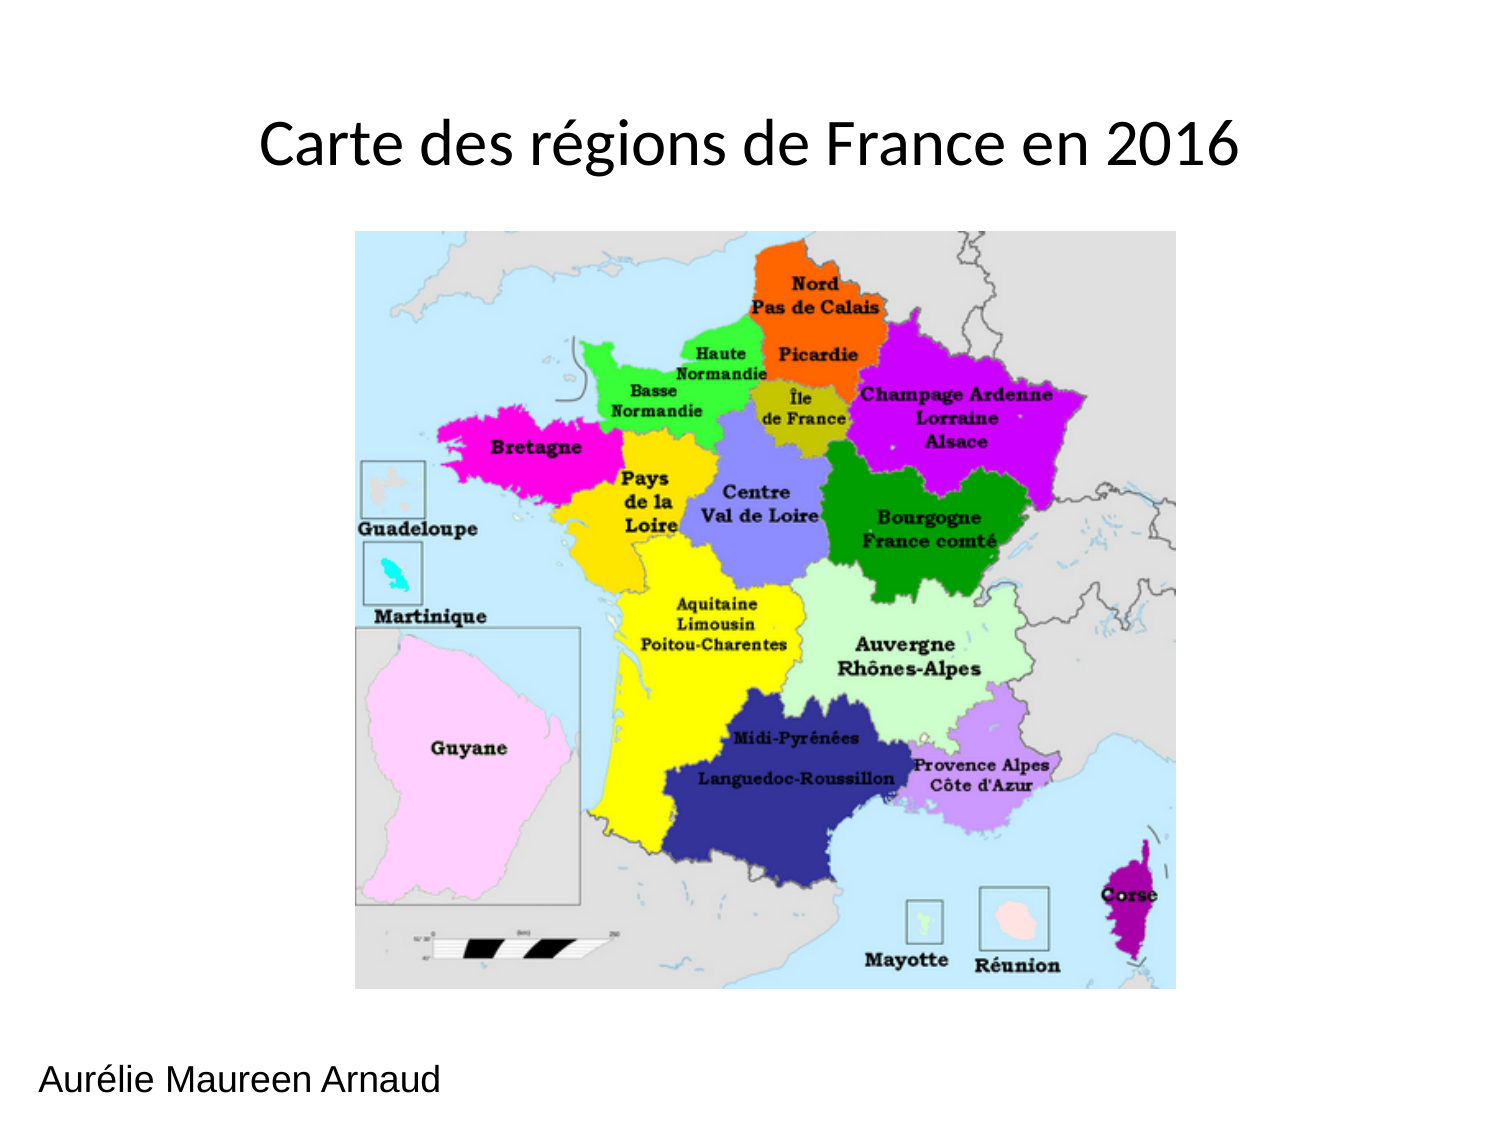

# Carte des régions de France en 2016
Aurélie Maureen Arnaud